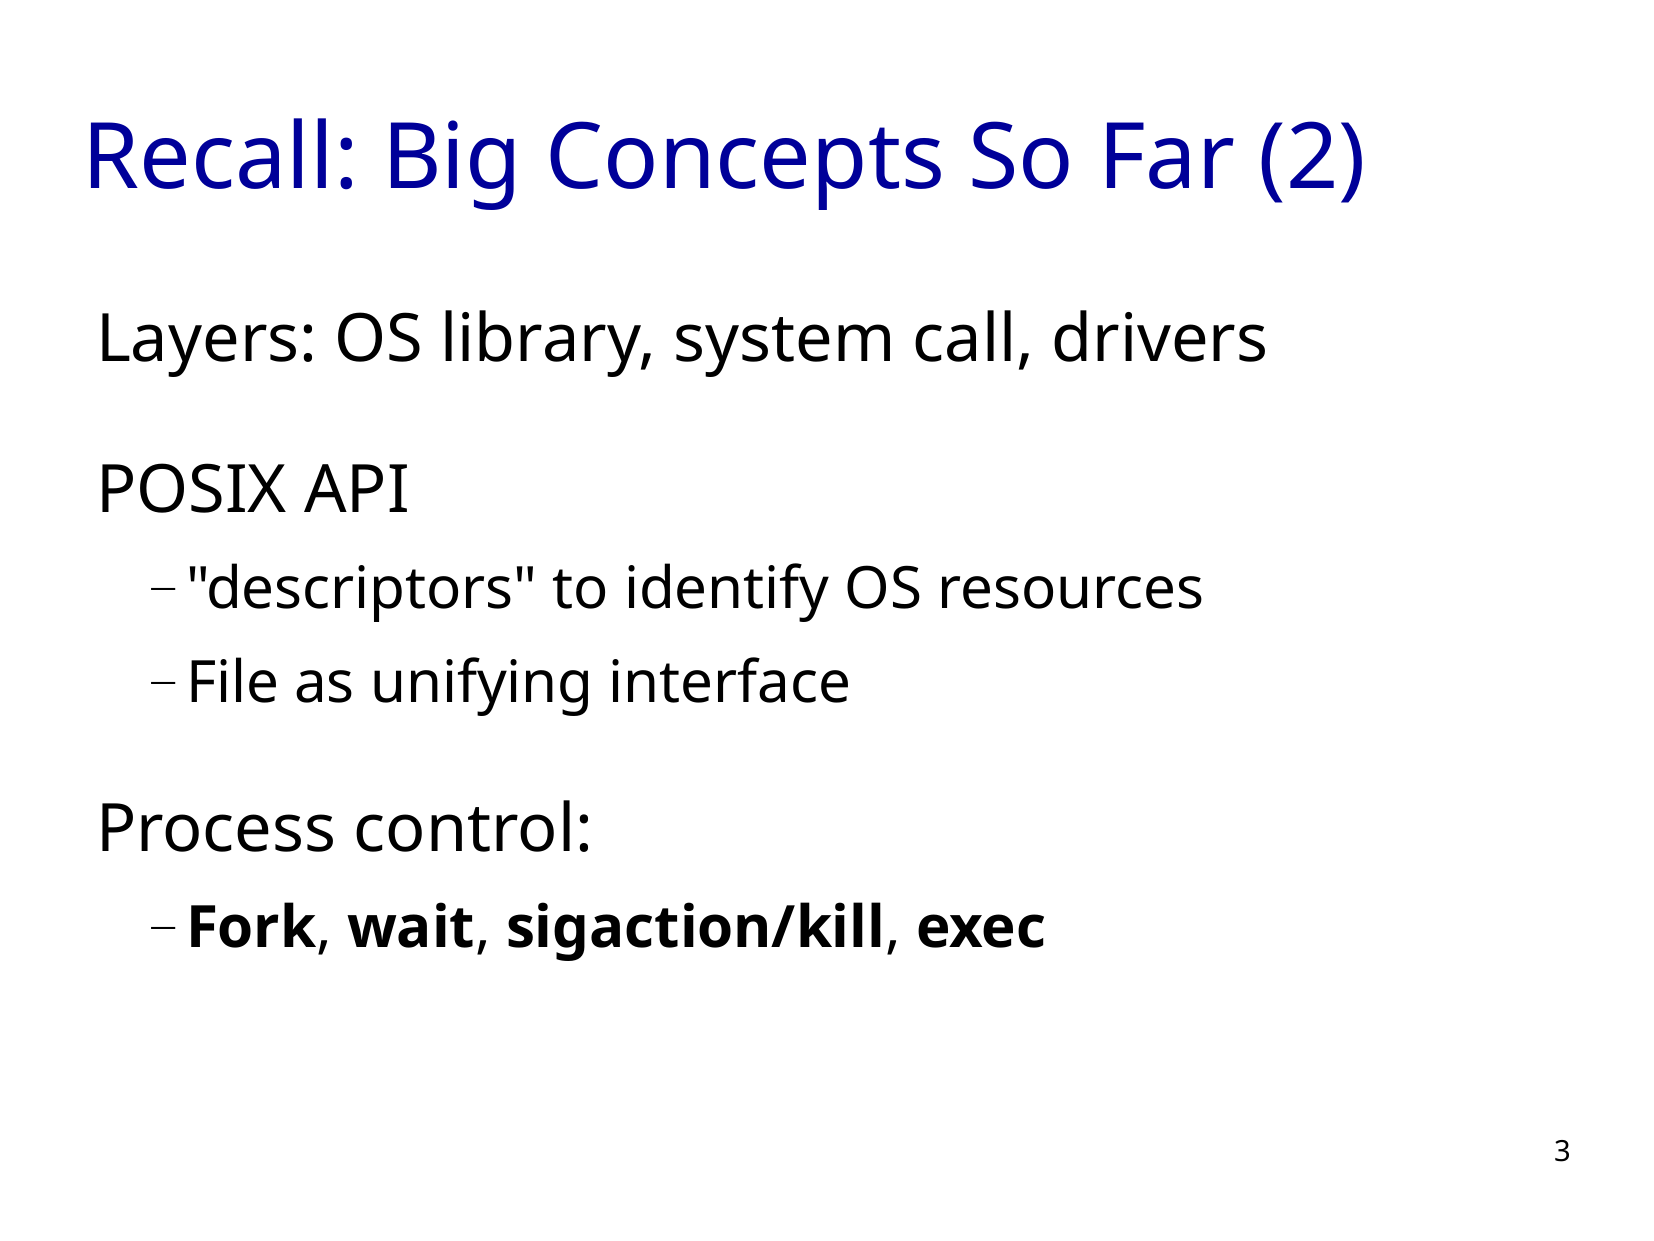

# Recall: Big Concepts So Far (2)
Layers: OS library, system call, drivers
POSIX API
"descriptors" to identify OS resources
File as unifying interface
Process control:
Fork, wait, sigaction/kill, exec
3